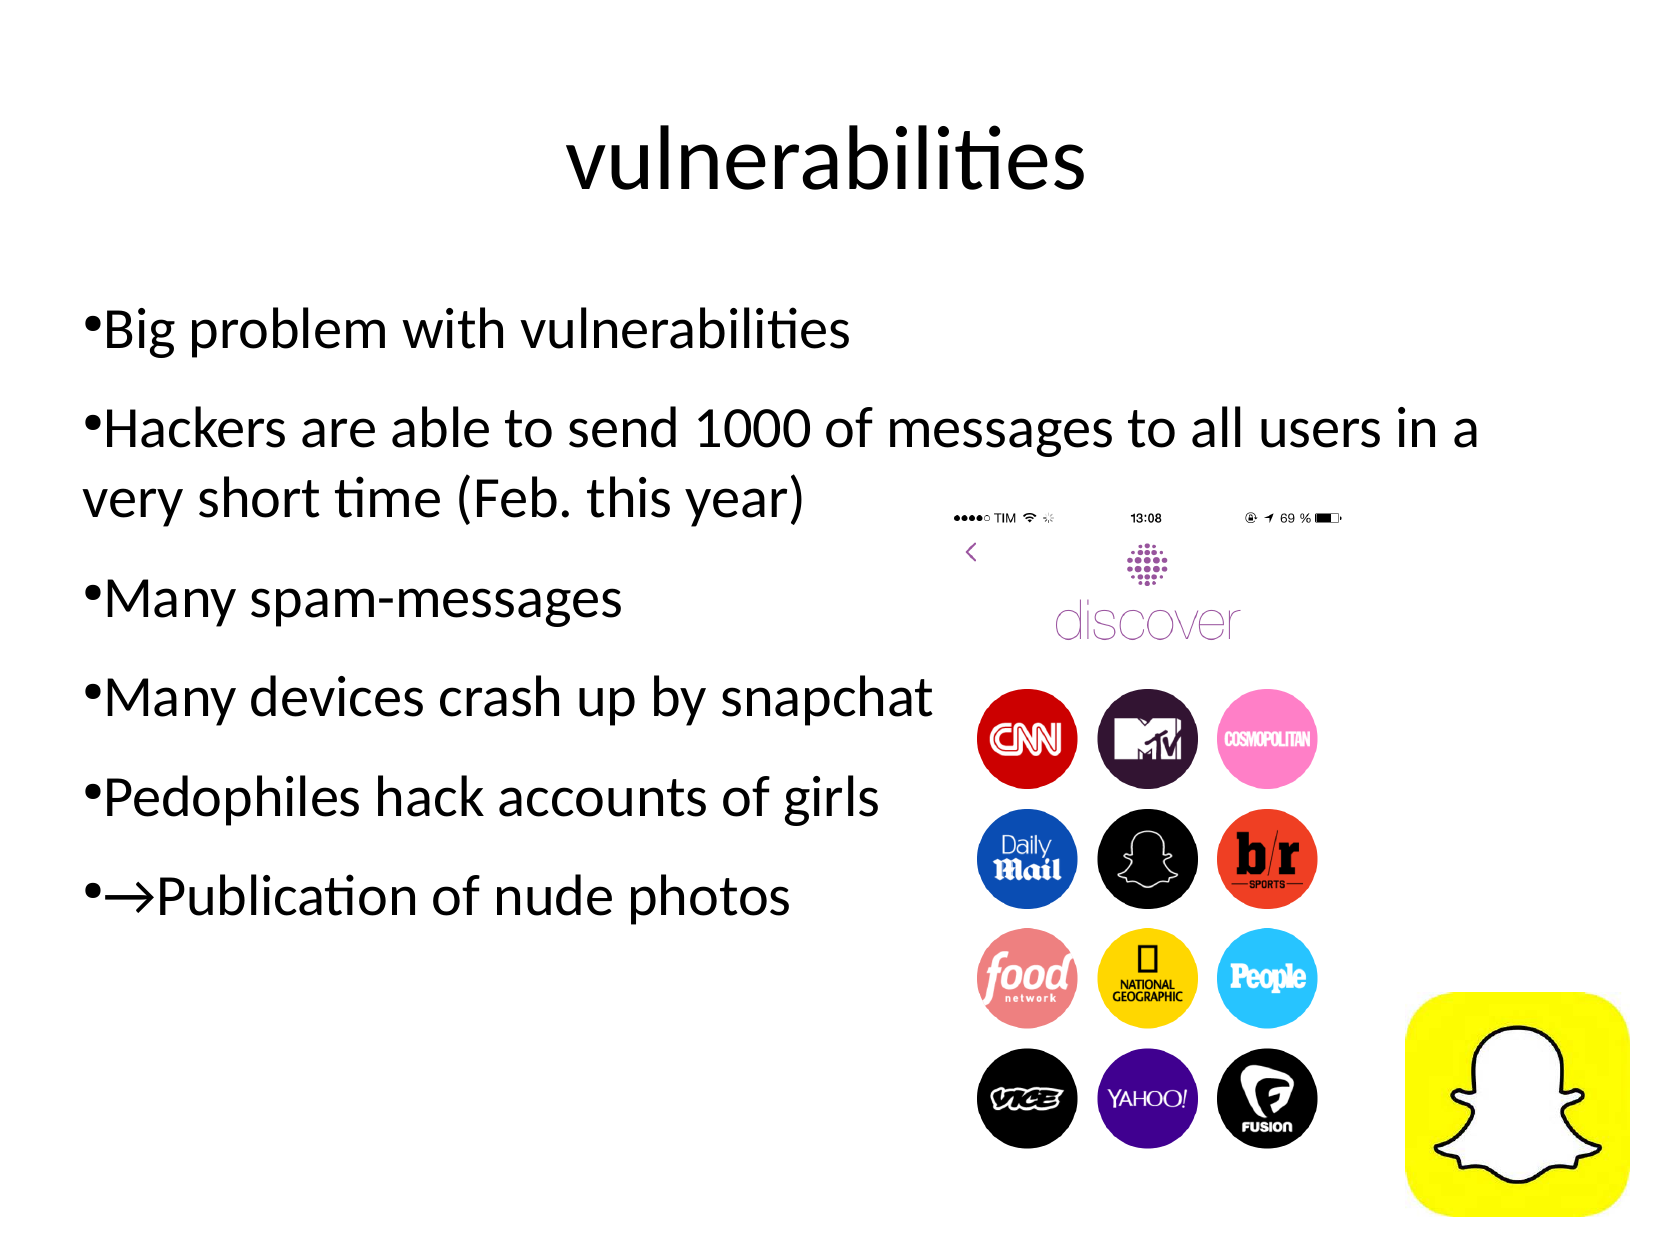

# vulnerabilities
Big problem with vulnerabilities
Hackers are able to send 1000 of messages to all users in a very short time (Feb. this year)
Many spam-messages
Many devices crash up by snapchat
Pedophiles hack accounts of girls
→Publication of nude photos